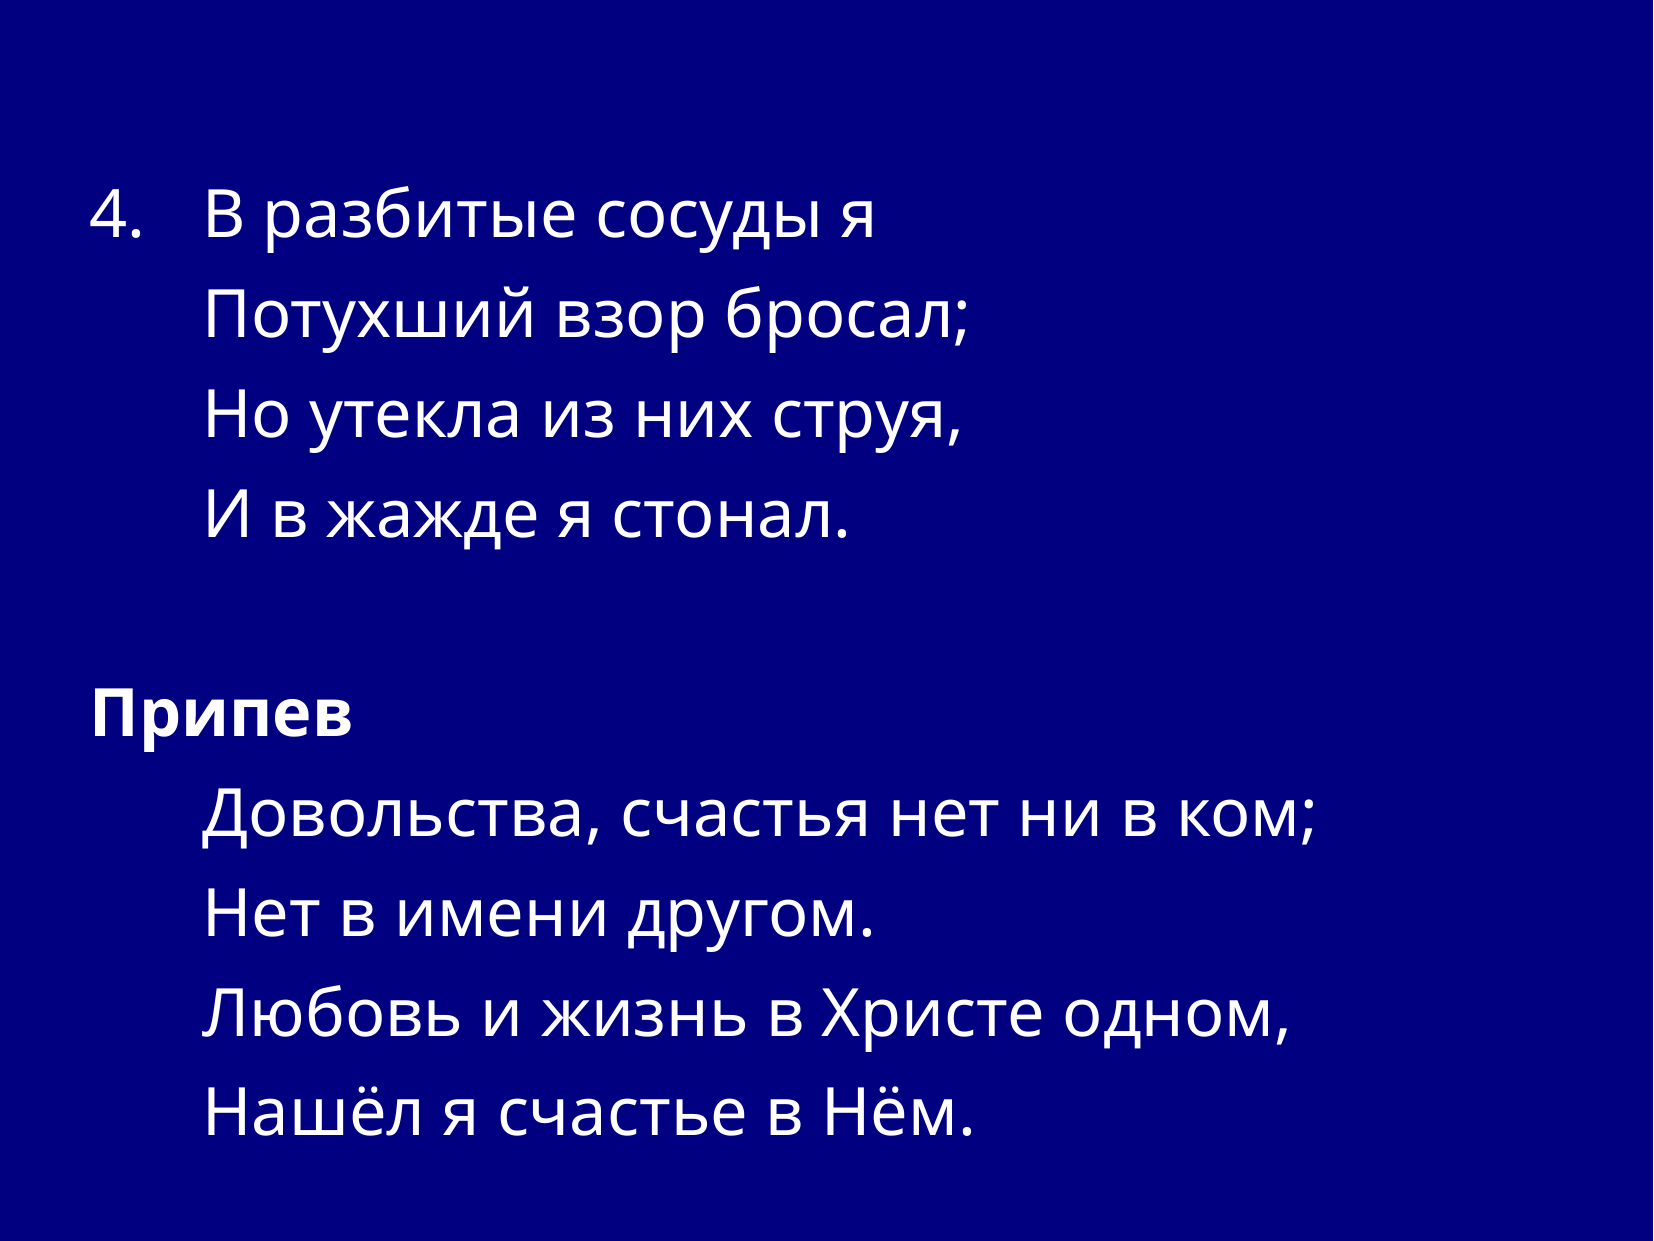

4.	В разбитые сосуды я
	Потухший взор бросал;
	Но утекла из них струя,
	И в жажде я стонал.
Припев
	Довольства, счастья нет ни в ком;
	Нет в имени другом.
	Любовь и жизнь в Христе одном,
	Нашёл я счастье в Нём.